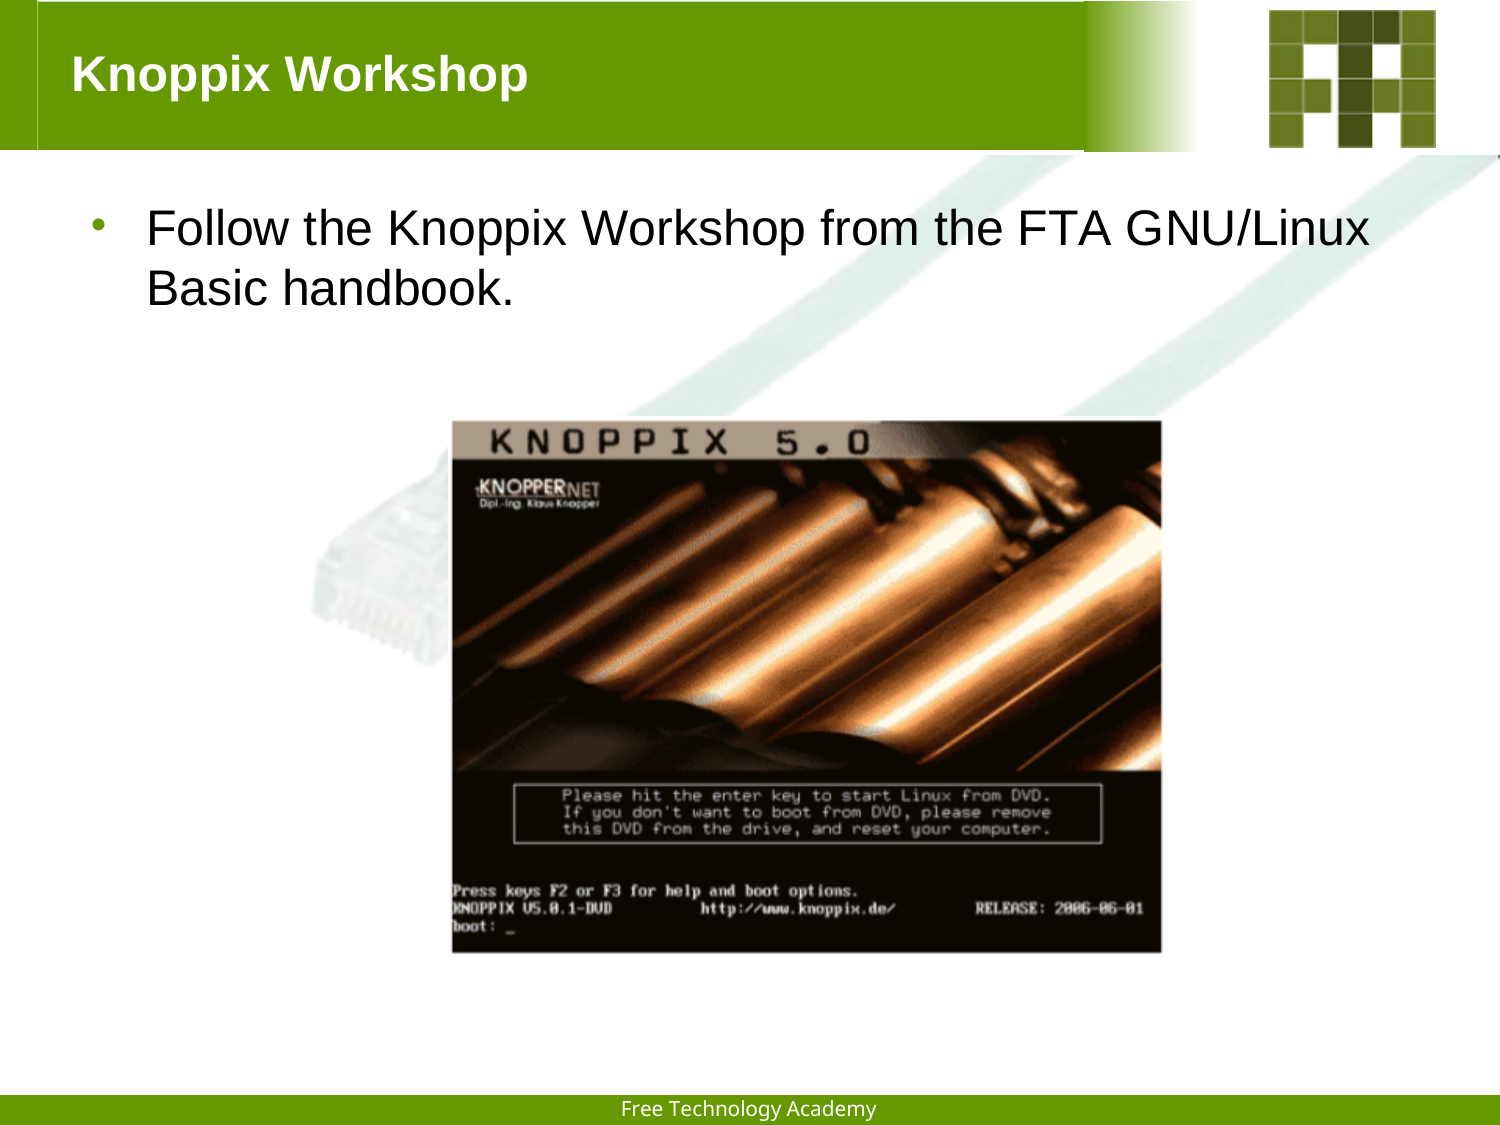

# Knoppix Workshop
Follow the Knoppix Workshop from the FTA GNU/Linux Basic handbook.